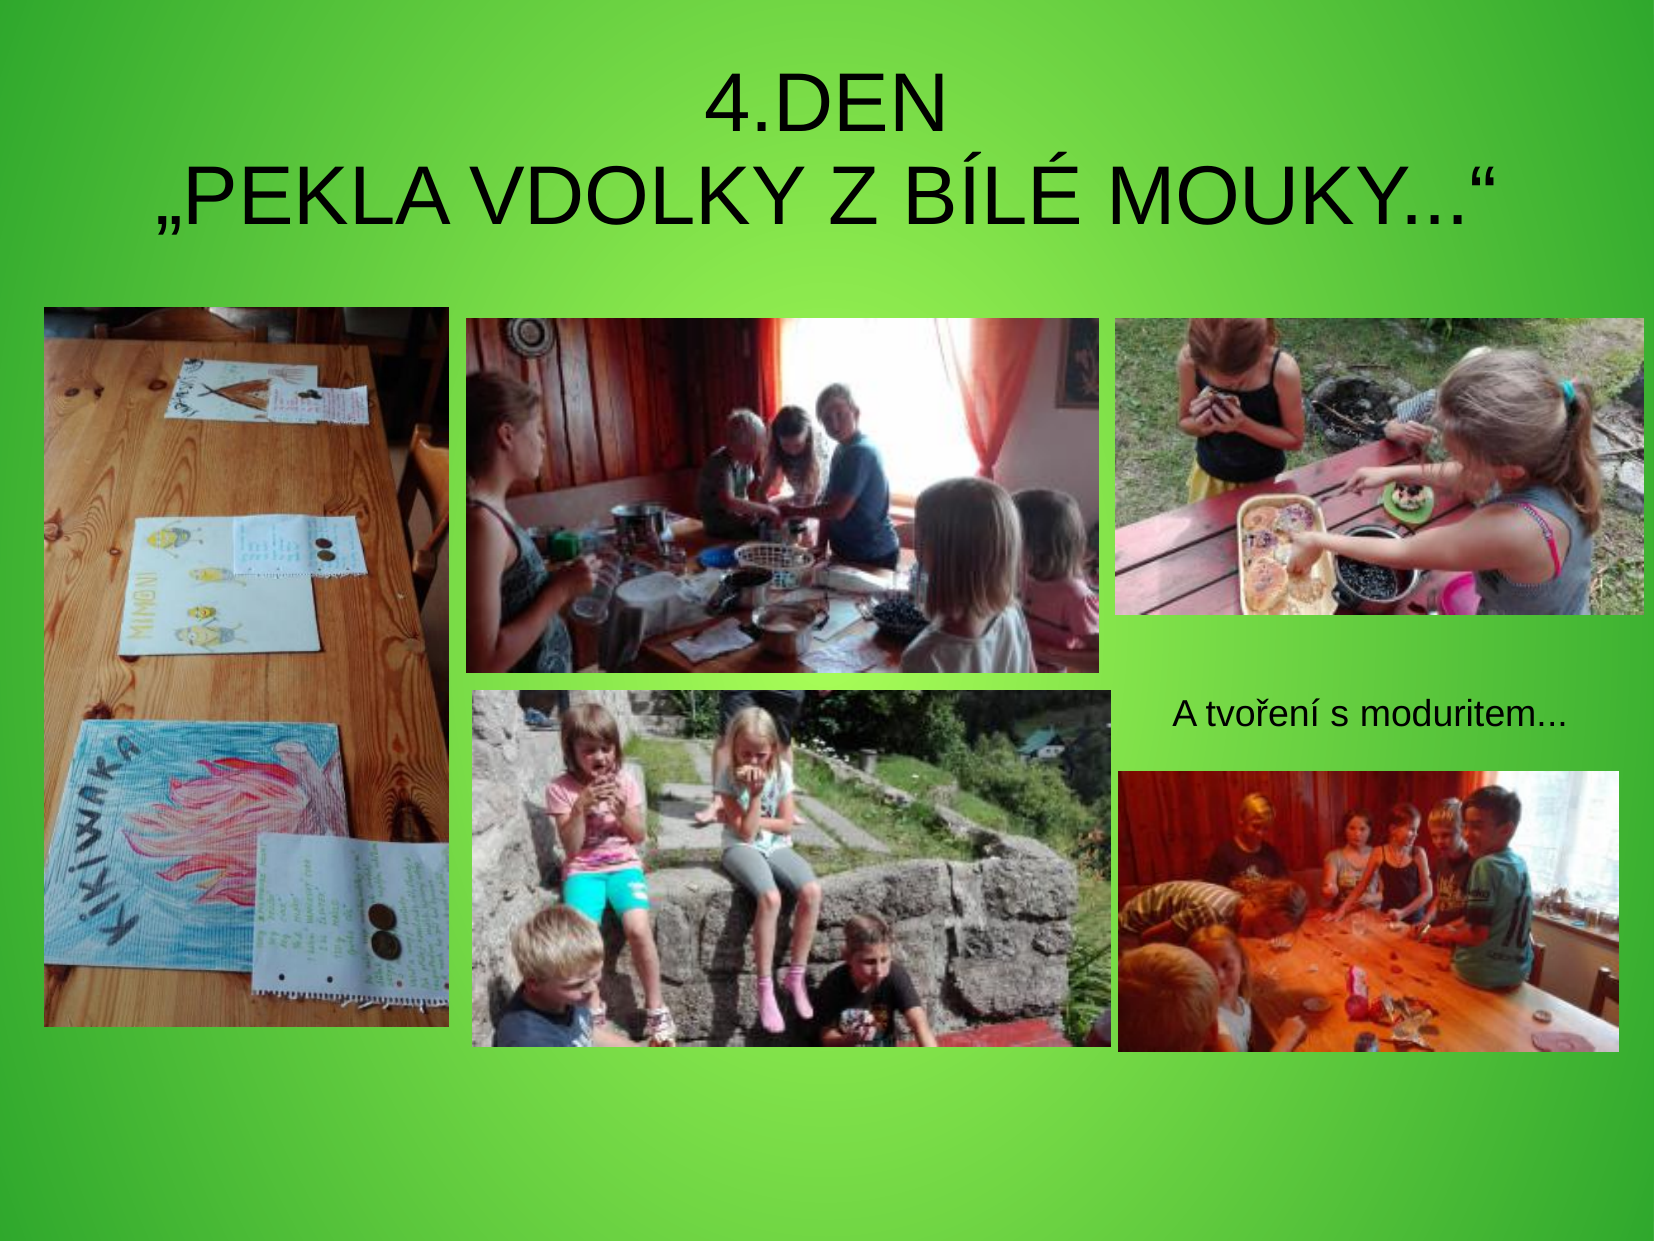

# 4.DEN „PEKLA VDOLKY Z BÍLÉ MOUKY...“
A tvoření s moduritem...